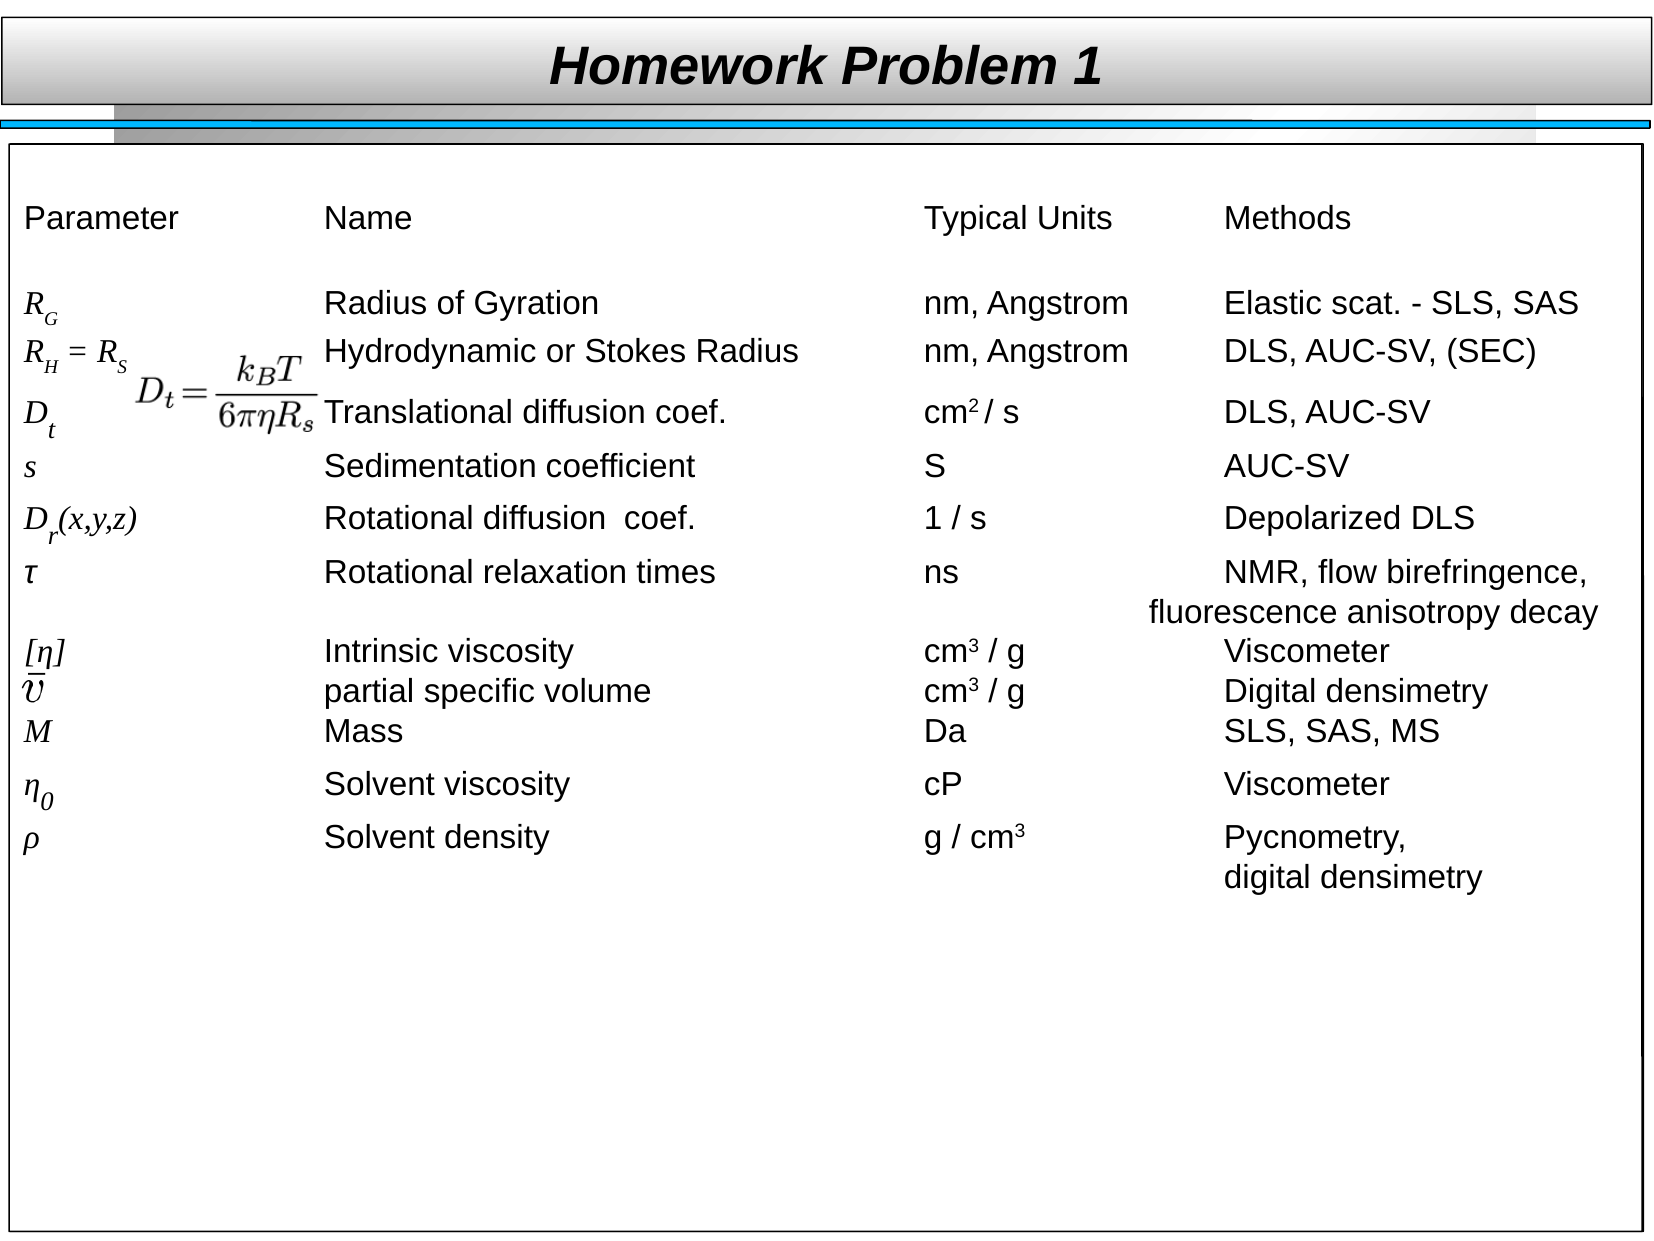

Homework Problem 1
Parameter		Name							Typical Units		Methods
RG				Radius of Gyration					nm, Angstrom		Elastic scat. - SLS, SAS
RH = RS			Hydrodynamic or Stokes Radius		nm, Angstrom		DLS, AUC-SV, (SEC)
Dt				Translational diffusion coef.			cm2 / s			DLS, AUC-SV
s				Sedimentation coefficient				S				AUC-SV
Dr(x,y,z)			Rotational diffusion	coef. 			1 / s				Depolarized DLS
τ				Rotational relaxation times			ns				NMR, flow birefringence, 																fluorescence anisotropy decay
[η]				Intrinsic viscosity					cm3 / g			Viscometer
				partial specific volume				cm3 / g			Digital densimetry
M				Mass							Da				SLS, SAS, MS
η0				Solvent viscosity					cP				Viscometer
ρ				Solvent density					g / cm3			Pycnometry,
																digital densimetry